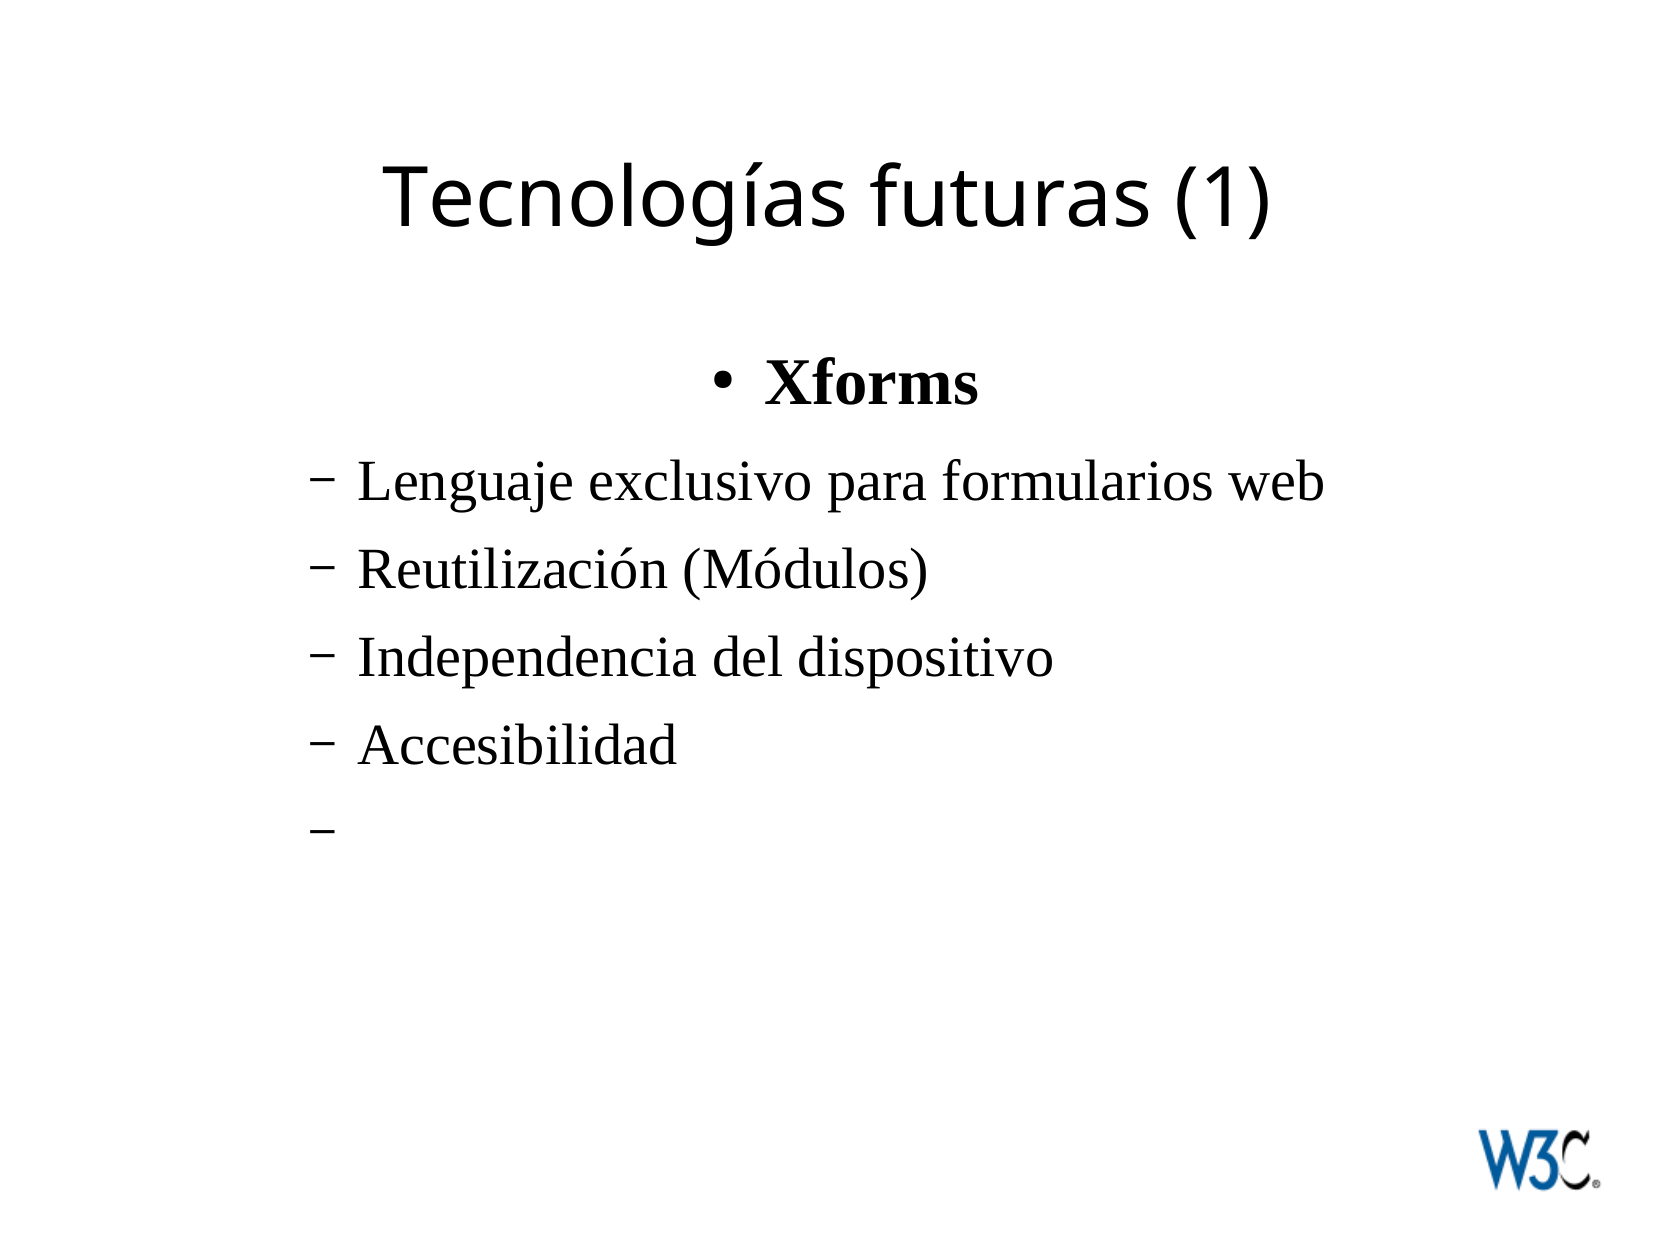

# Tecnologías futuras (1)
Xforms
Lenguaje exclusivo para formularios web
Reutilización (Módulos)
Independencia del dispositivo
Accesibilidad